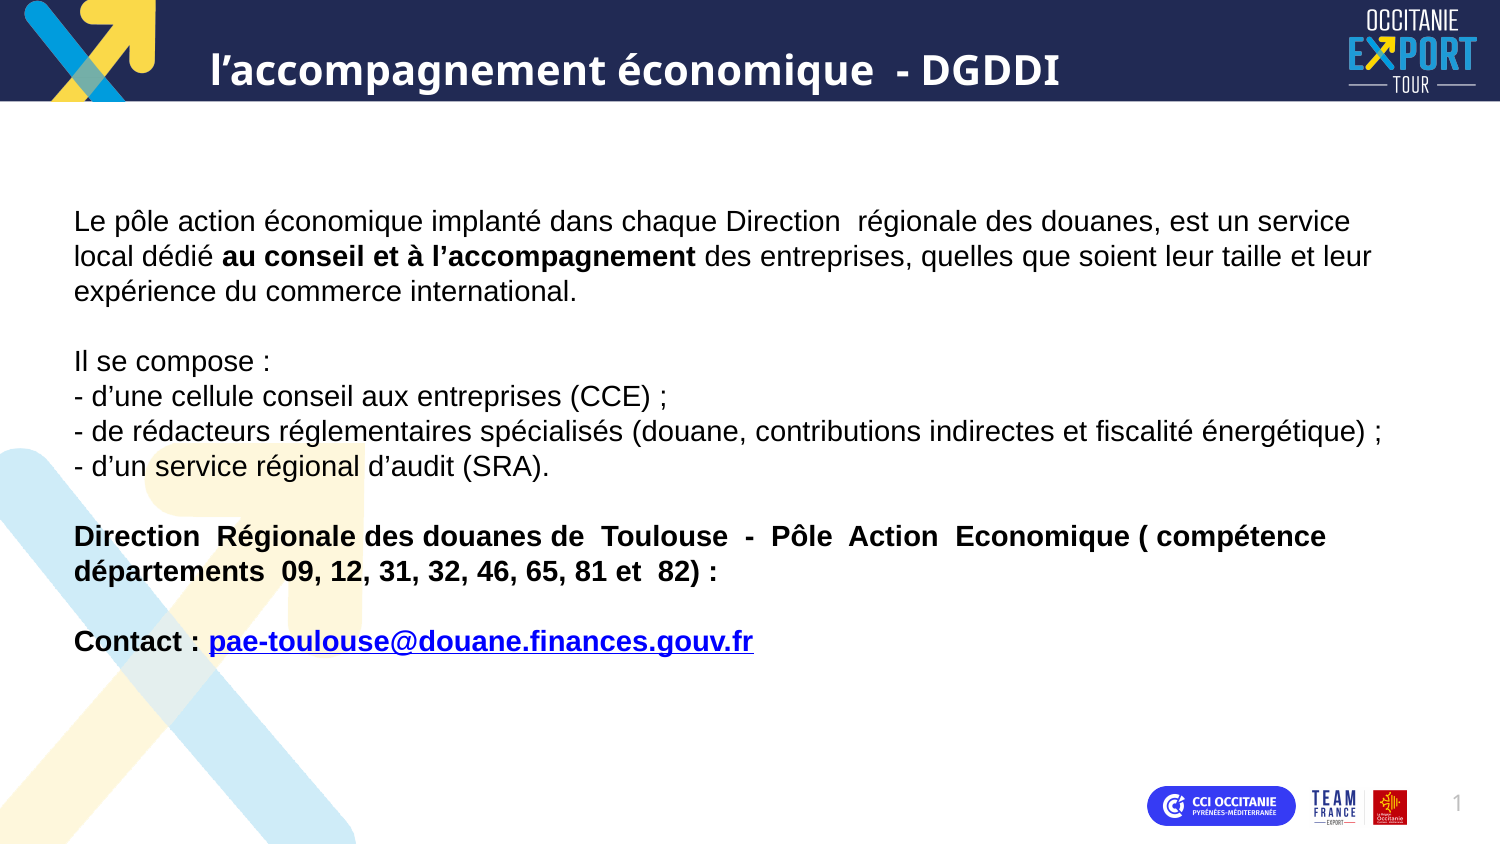

l’accompagnement économique - DGDDI
Le pôle action économique implanté dans chaque Direction régionale des douanes, est un service local dédié au conseil et à l’accompagnement des entreprises, quelles que soient leur taille et leur expérience du commerce international.
Il se compose :
- d’une cellule conseil aux entreprises (CCE) ;
- de rédacteurs réglementaires spécialisés (douane, contributions indirectes et fiscalité énergétique) ;
- d’un service régional d’audit (SRA).
Direction Régionale des douanes de Toulouse - Pôle Action Economique ( compétence départements 09, 12, 31, 32, 46, 65, 81 et 82) :
Contact : pae-toulouse@douane.finances.gouv.fr